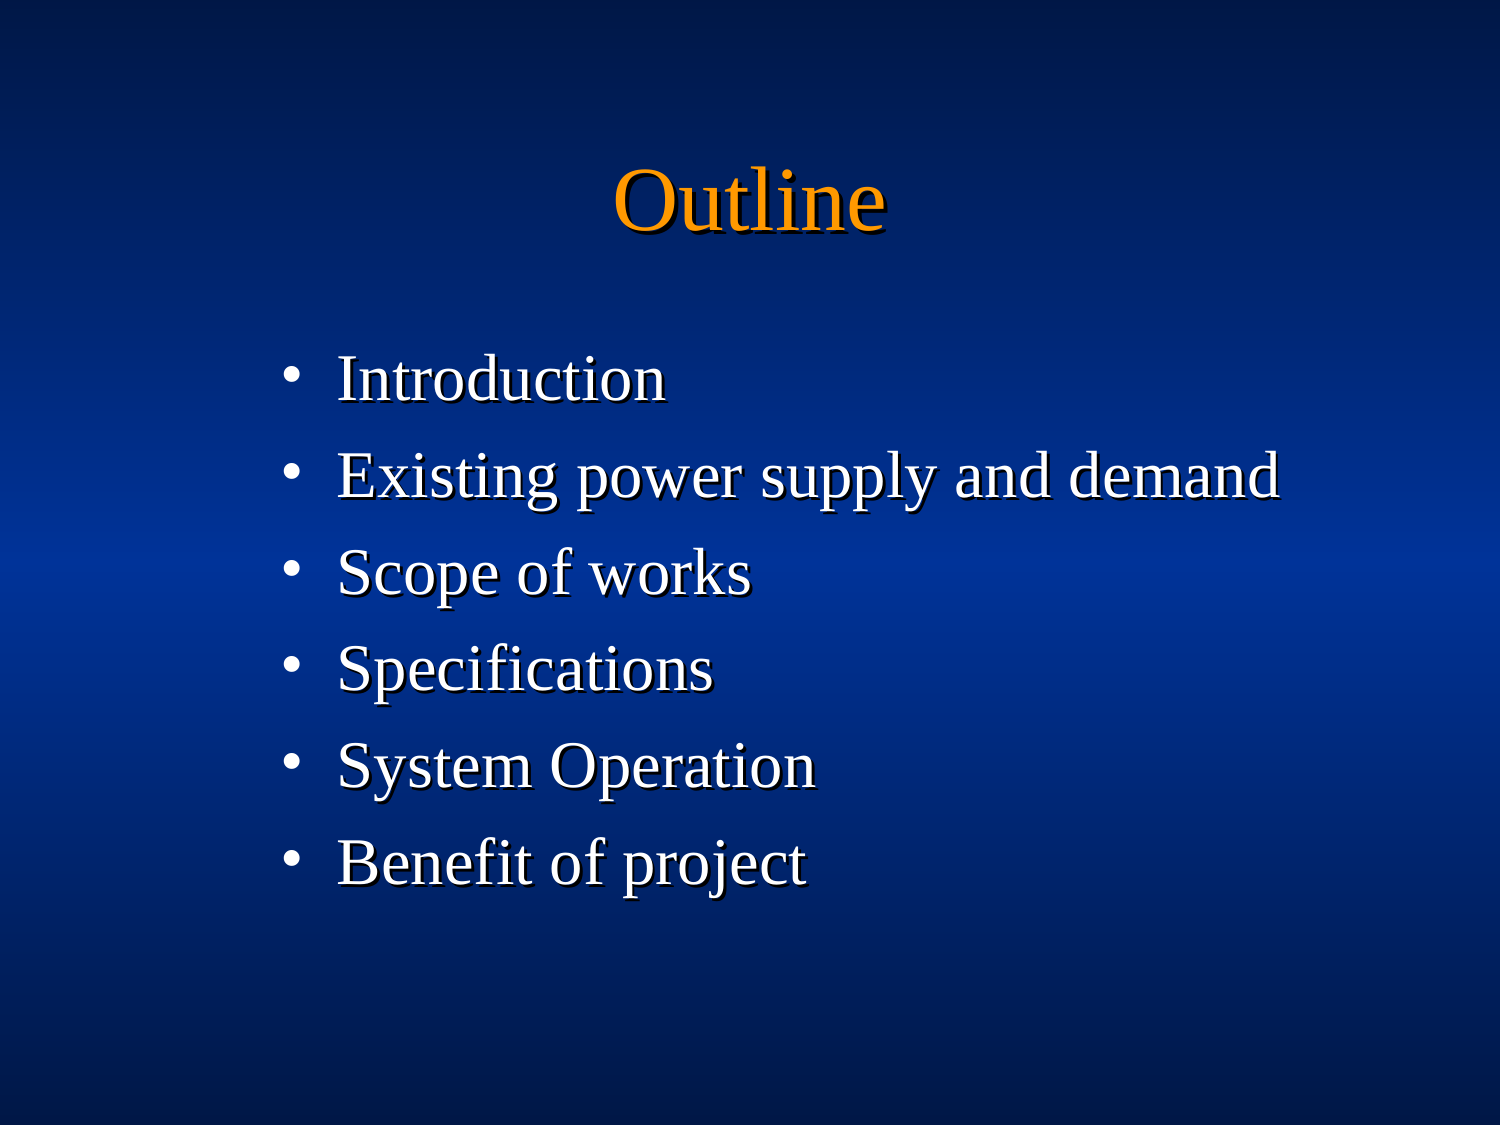

# Outline
Introduction
Existing power supply and demand
Scope of works
Specifications
System Operation
Benefit of project